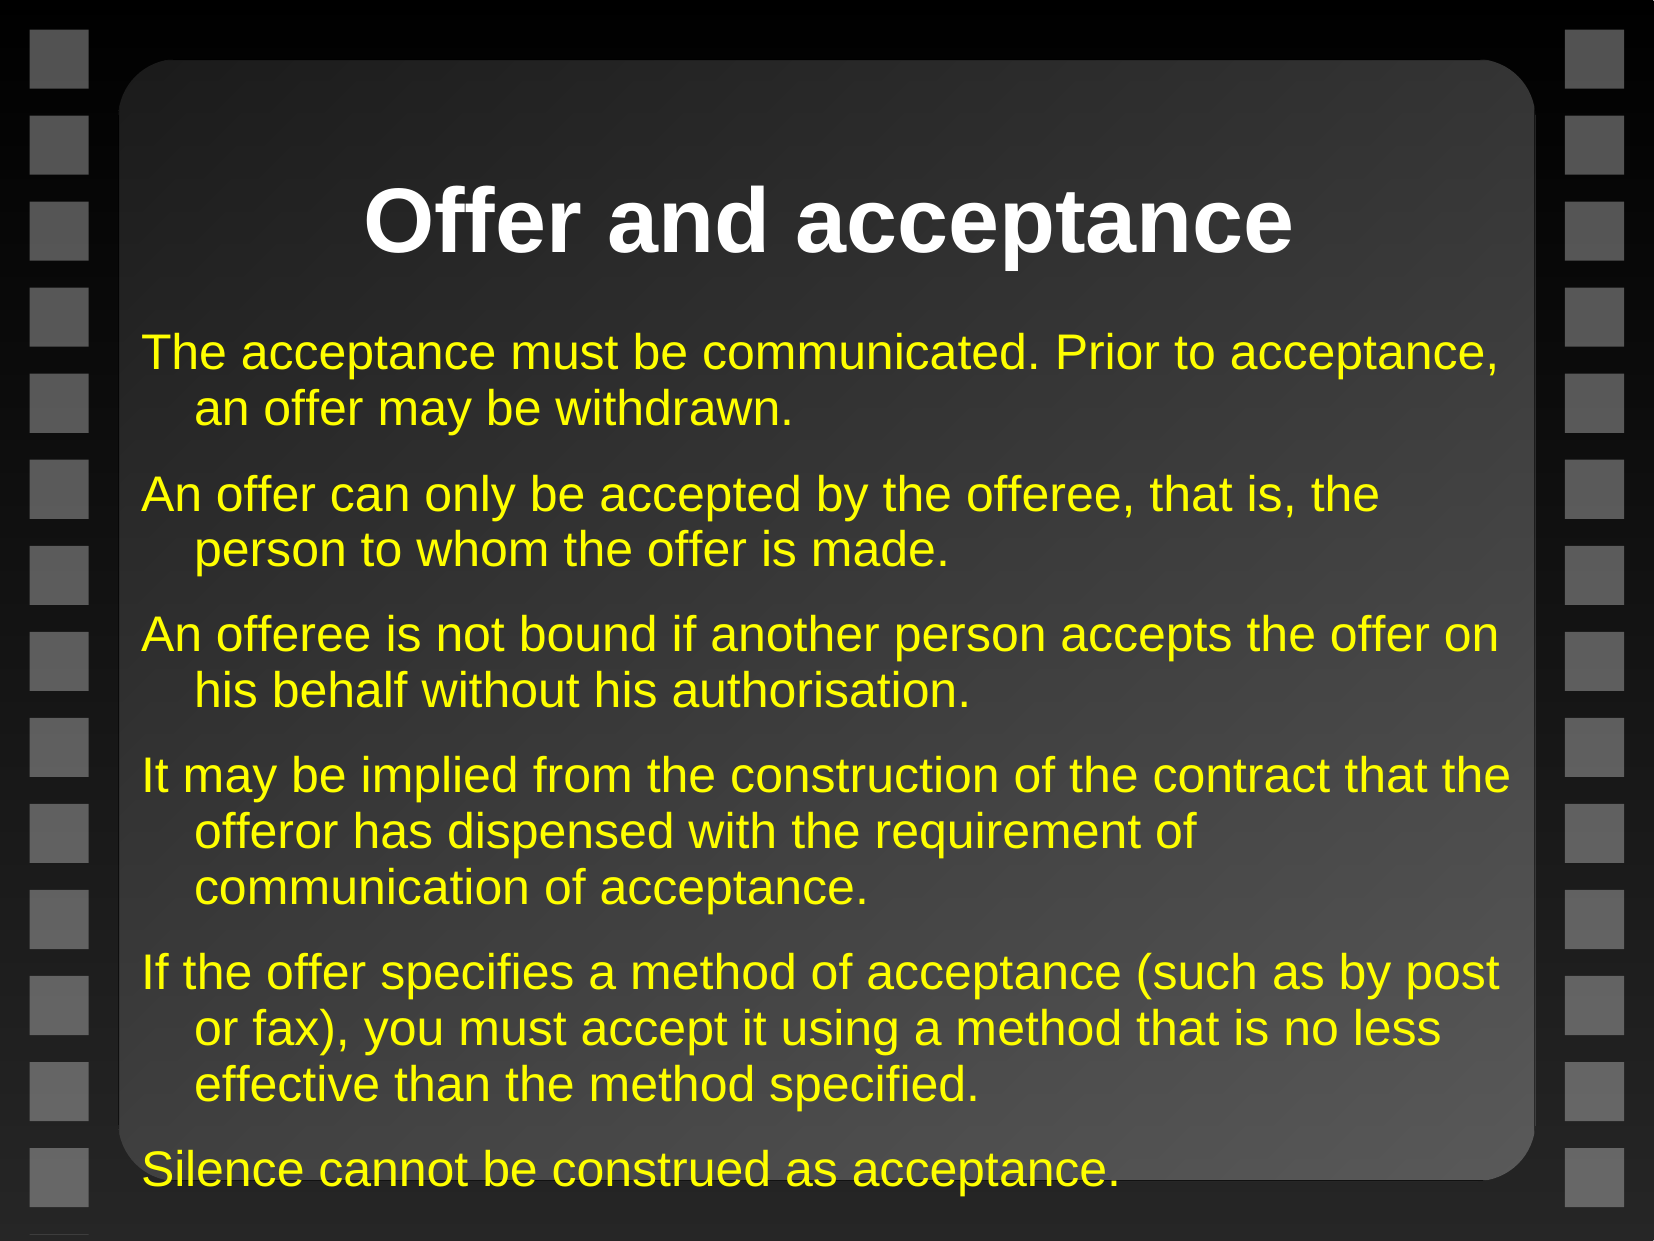

# Offer and acceptance
The acceptance must be communicated. Prior to acceptance, an offer may be withdrawn.
An offer can only be accepted by the offeree, that is, the person to whom the offer is made.
An offeree is not bound if another person accepts the offer on his behalf without his authorisation.
It may be implied from the construction of the contract that the offeror has dispensed with the requirement of communication of acceptance.
If the offer specifies a method of acceptance (such as by post or fax), you must accept it using a method that is no less effective than the method specified.
Silence cannot be construed as acceptance.